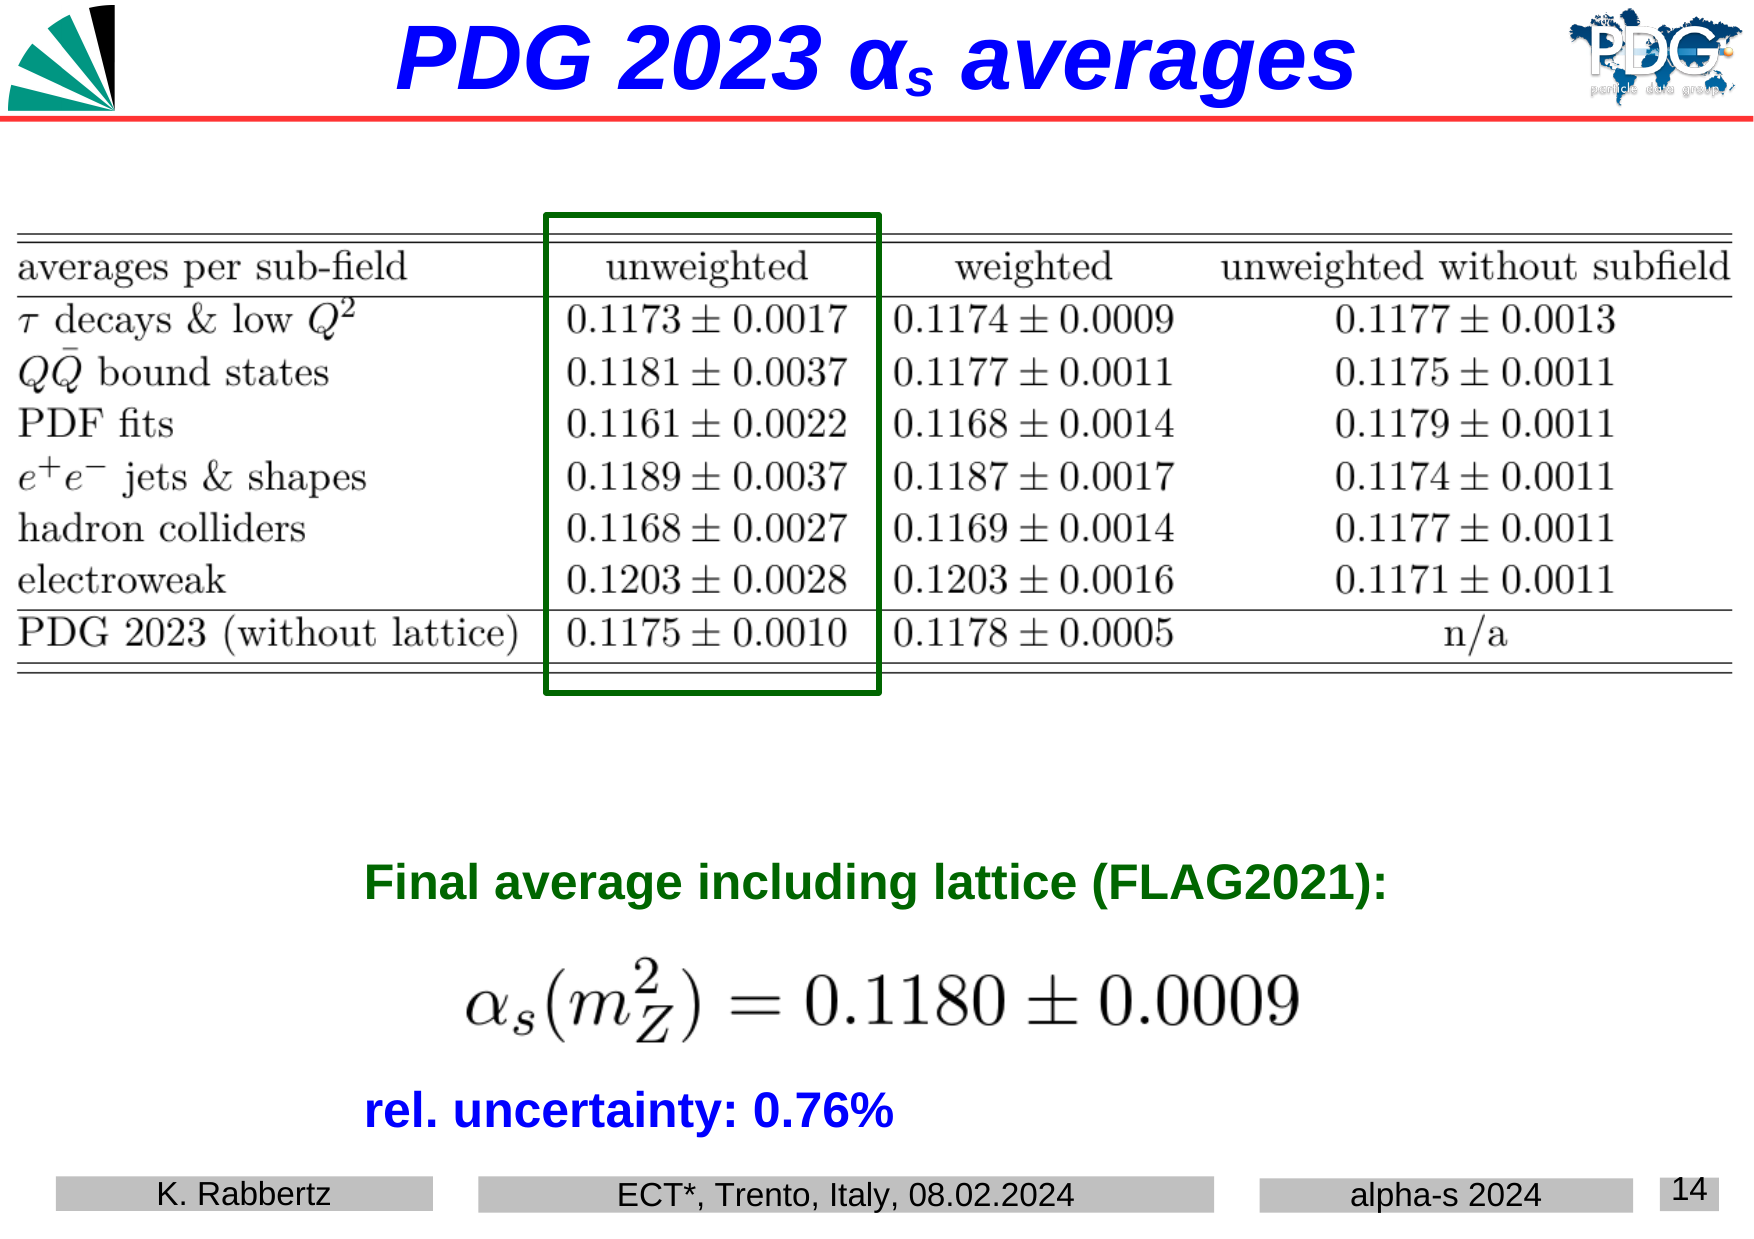

# PDG 2023 αs averages
Final average including lattice (FLAG2021):
rel. uncertainty: 0.76%